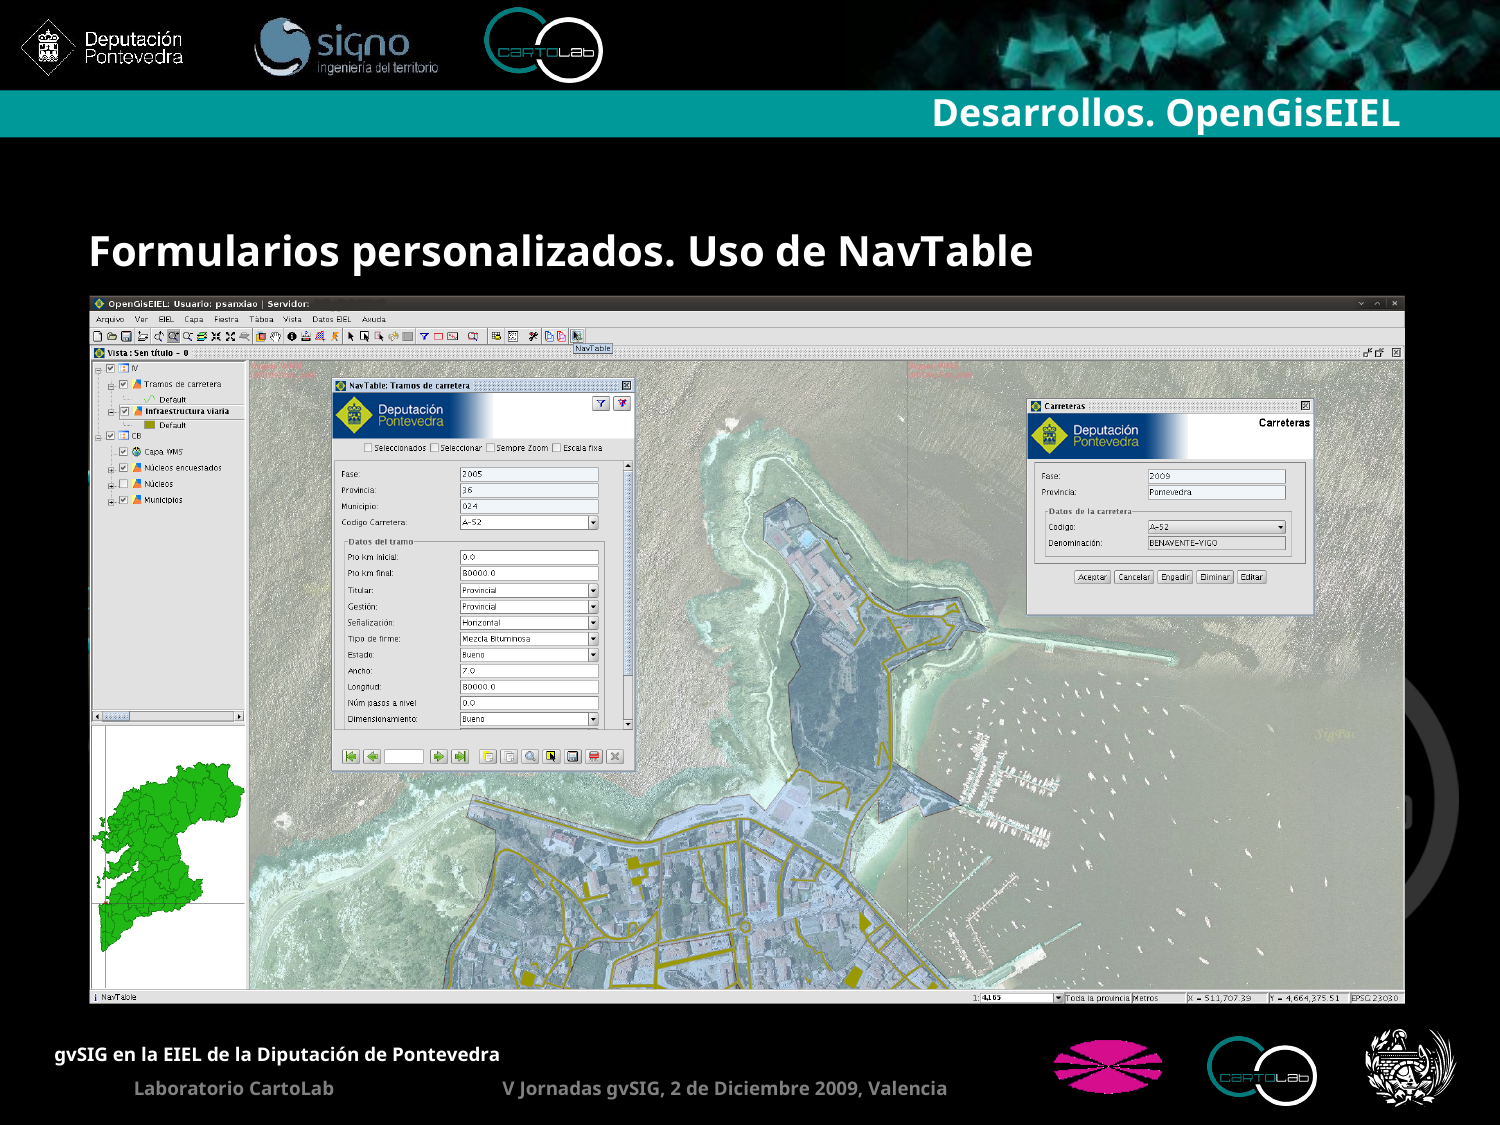

Desarrollos. OpenGisEIEL
Formularios personalizados. Uso de NavTable